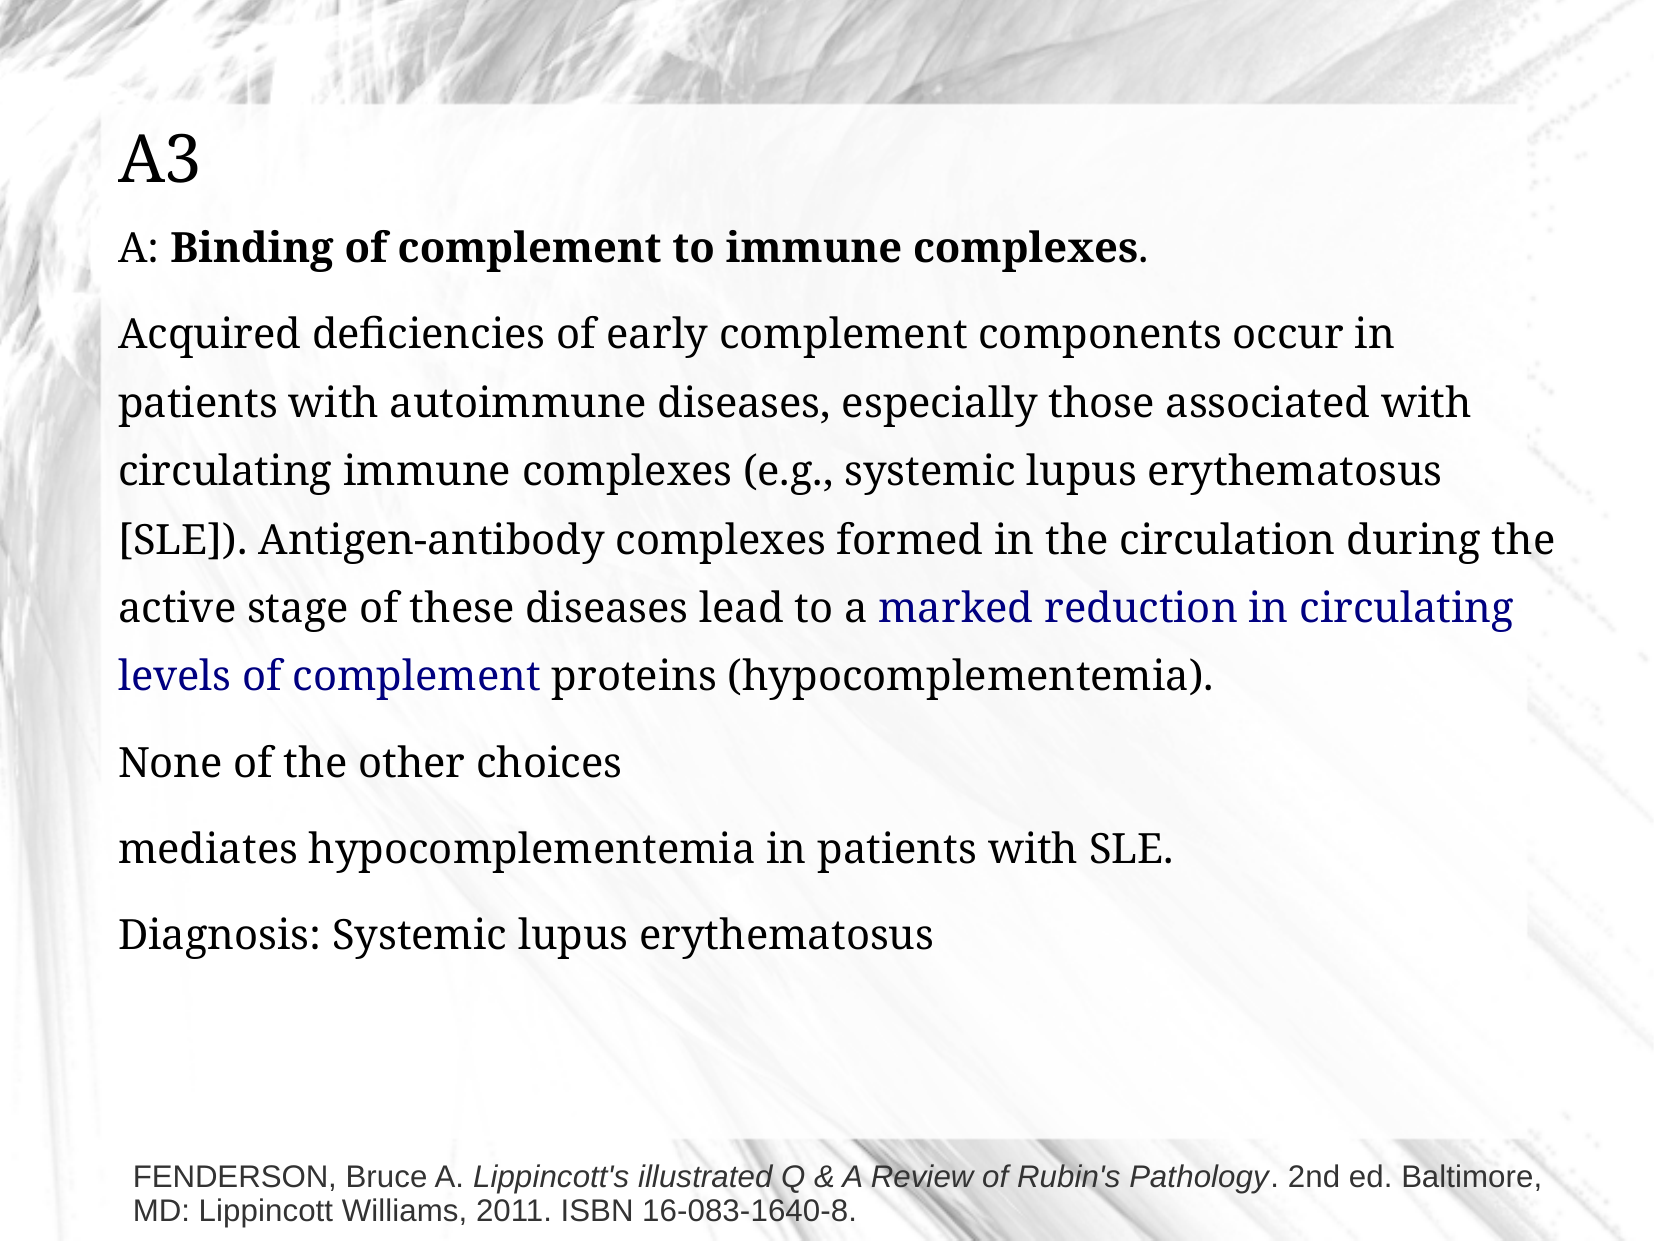

# A3
A: Binding of complement to immune complexes.
Acquired deficiencies of early complement components occur in patients with autoimmune diseases, especially those associated with circulating immune complexes (e.g., systemic lupus erythematosus [SLE]). Antigen-antibody complexes formed in the circulation during the active stage of these diseases lead to a marked reduction in circulating levels of complement proteins (hypocomplementemia).
None of the other choices
mediates hypocomplementemia in patients with SLE.
Diagnosis: Systemic lupus erythematosus
FENDERSON, Bruce A. Lippincott's illustrated Q & A Review of Rubin's Pathology. 2nd ed. Baltimore, MD: Lippincott Williams, 2011. ISBN 16-083-1640-8.